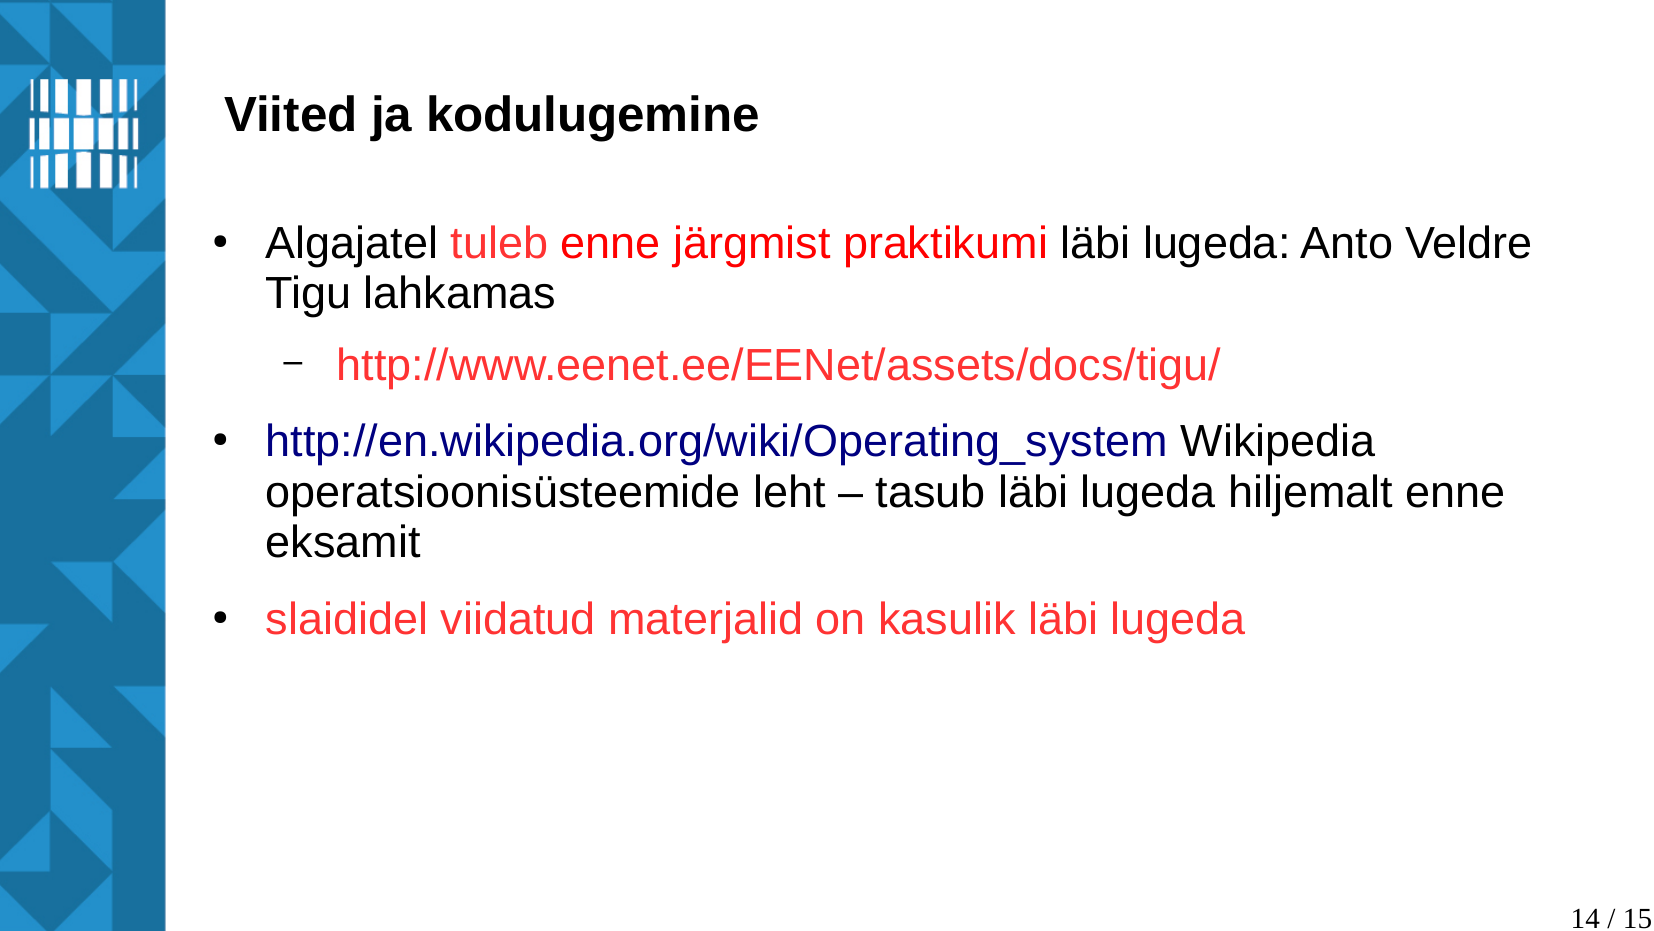

# Viited ja kodulugemine
Algajatel tuleb enne järgmist praktikumi läbi lugeda: Anto Veldre Tigu lahkamas
http://www.eenet.ee/EENet/assets/docs/tigu/
http://en.wikipedia.org/wiki/Operating_system Wikipedia operatsioonisüsteemide leht – tasub läbi lugeda hiljemalt enne eksamit
slaididel viidatud materjalid on kasulik läbi lugeda
14